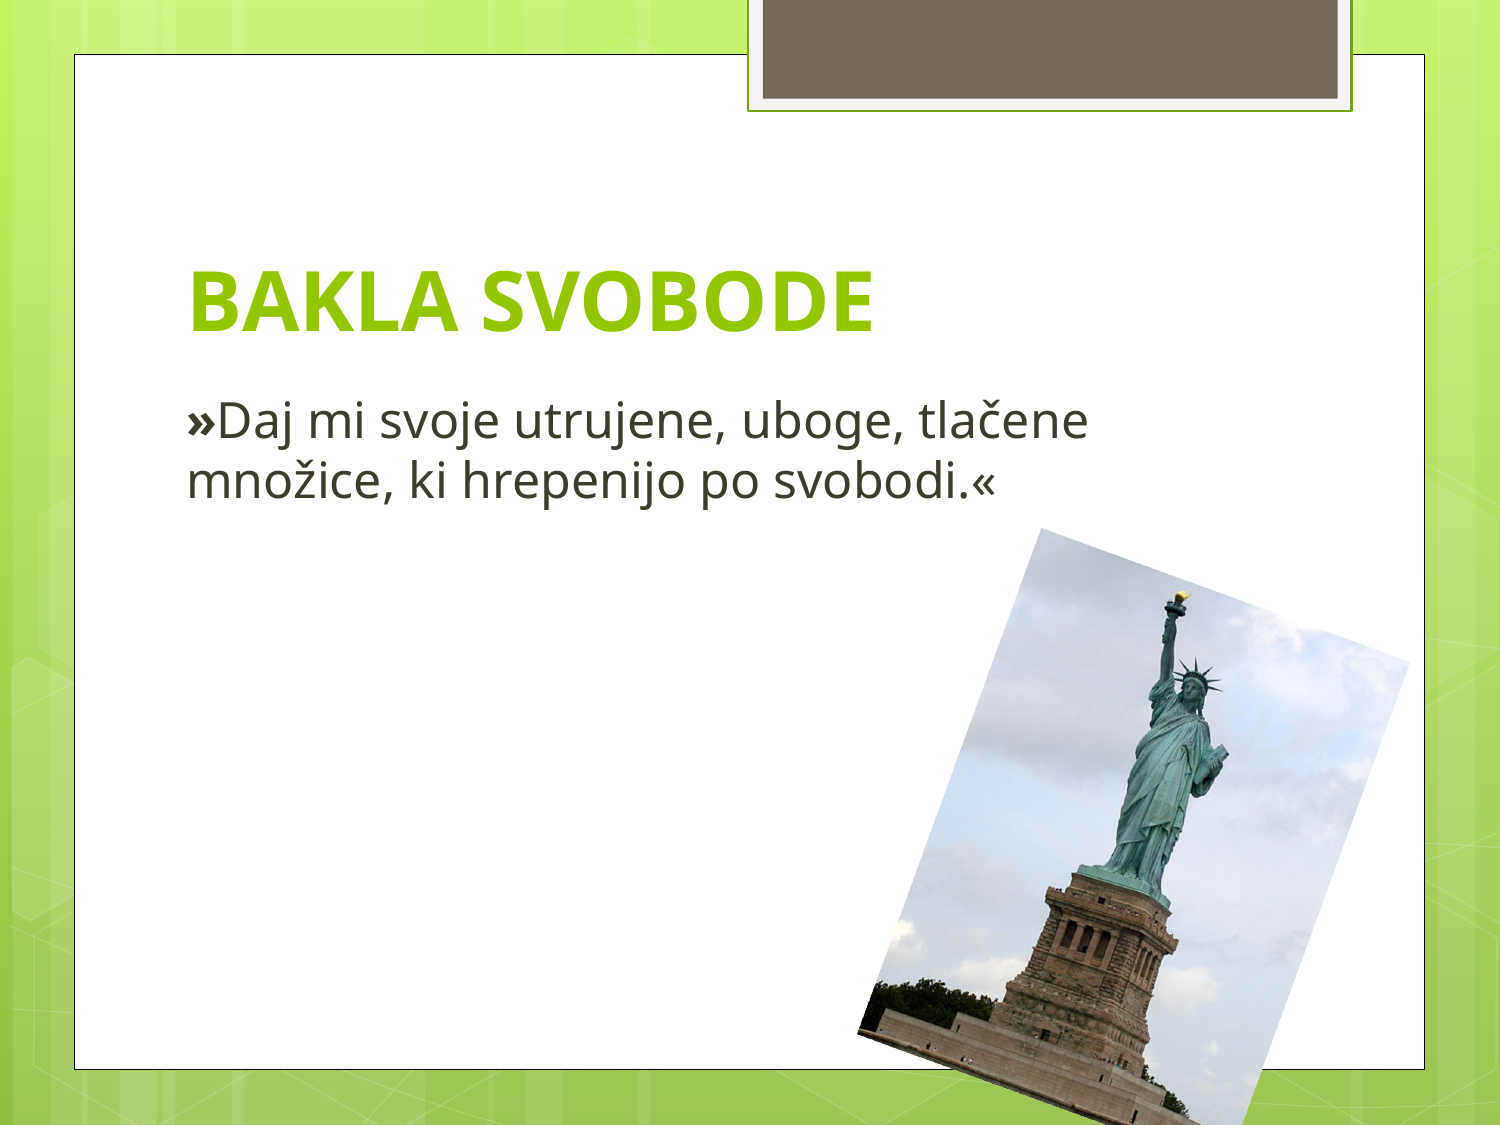

# BAKLA SVOBODE
»Daj mi svoje utrujene, uboge, tlačene množice, ki hrepenijo po svobodi.«